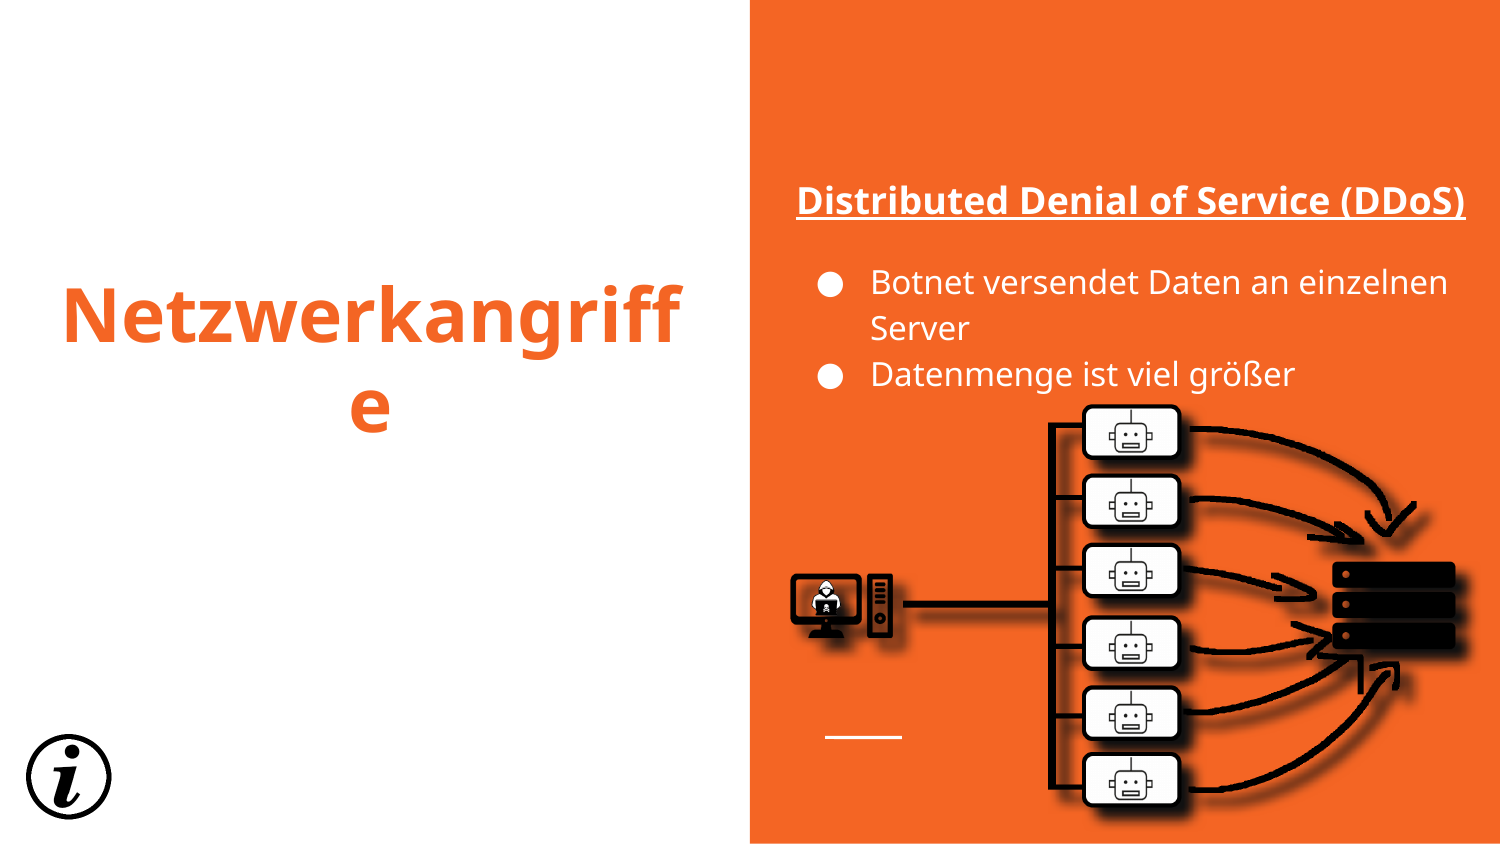

Distributed Denial of Service (DDoS)
Botnet versendet Daten an einzelnen Server
Datenmenge ist viel größer
# Netzwerkangriffe